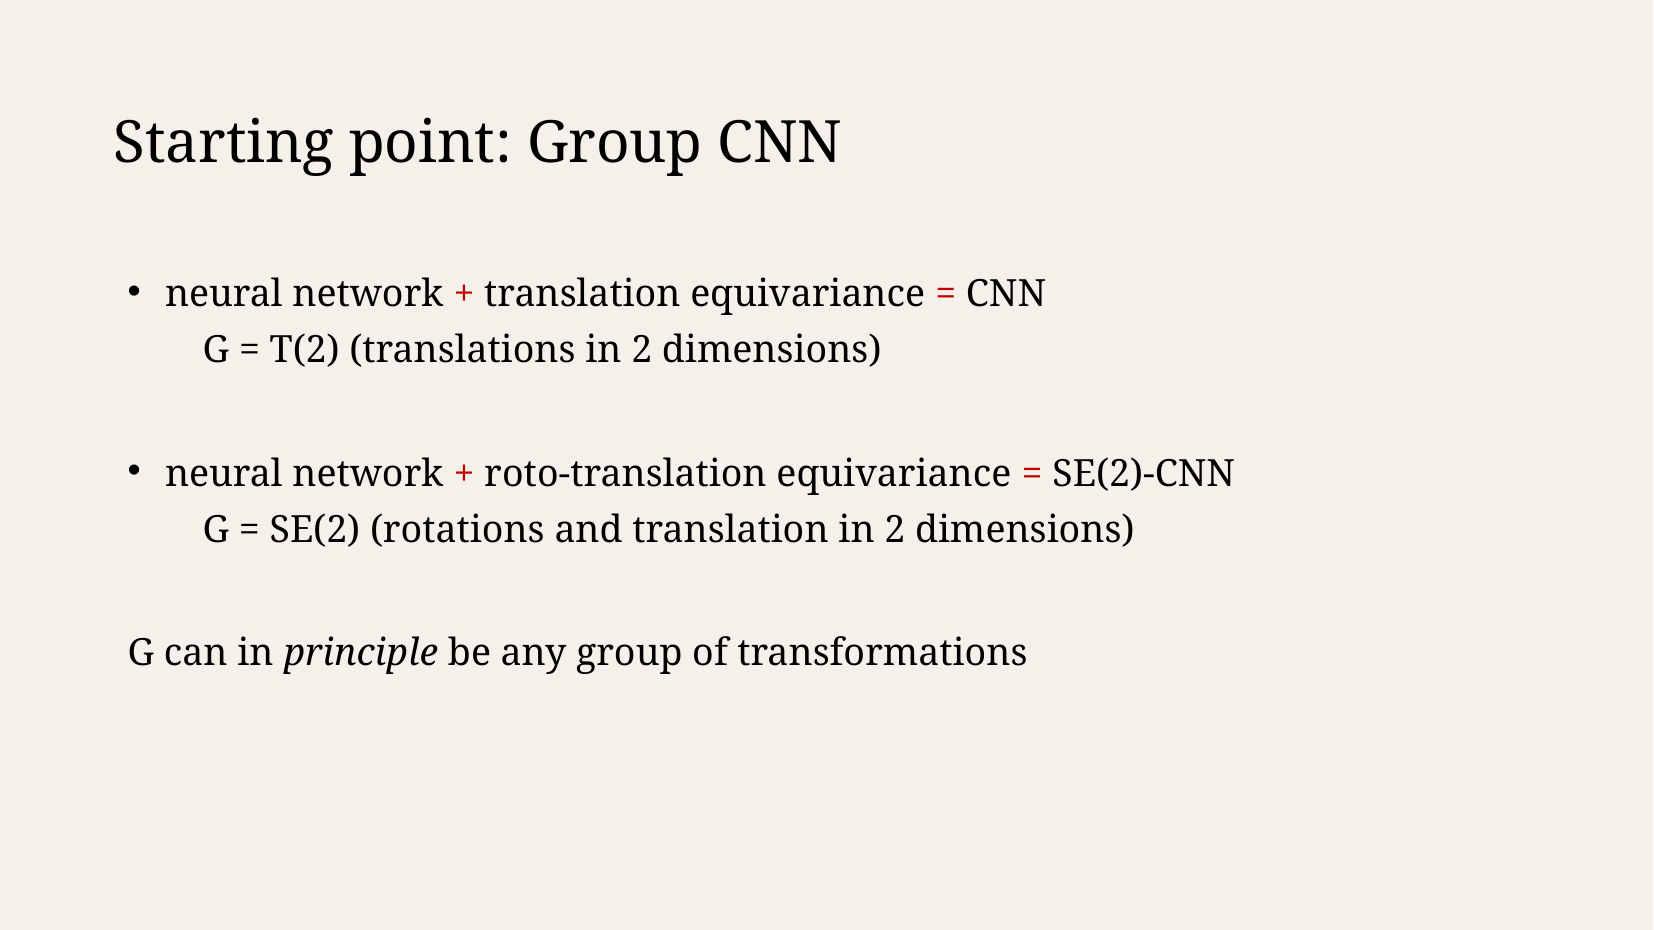

# Starting point: Group CNN
neural network + translation equivariance = CNN
G = T(2) (translations in 2 dimensions)
neural network + roto-translation equivariance = SE(2)-CNN
G = SE(2) (rotations and translation in 2 dimensions)
G can in principle be any group of transformations